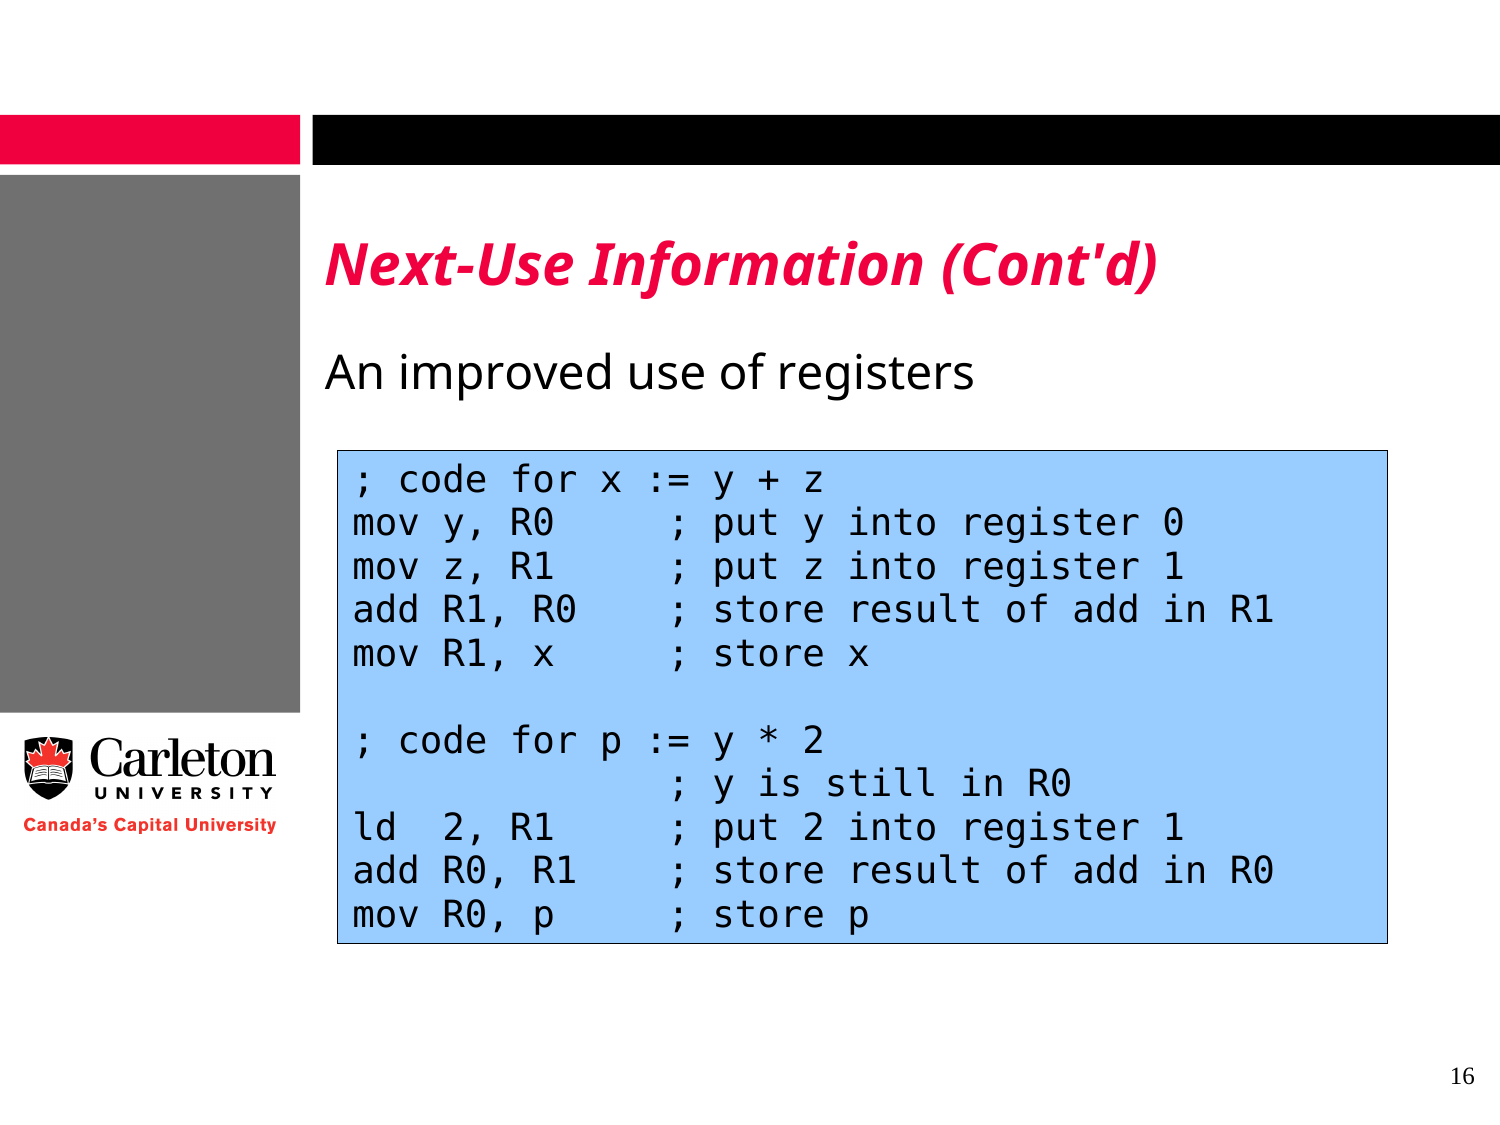

# Next-Use Information (Cont'd)
An improved use of registers
; code for x := y + z
mov y, R0 ; put y into register 0
mov z, R1 ; put z into register 1
add R1, R0 ; store result of add in R1
mov R1, x ; store x
; code for p := y * 2
 ; y is still in R0
ld 2, R1 ; put 2 into register 1
add R0, R1 ; store result of add in R0
mov R0, p ; store p
16